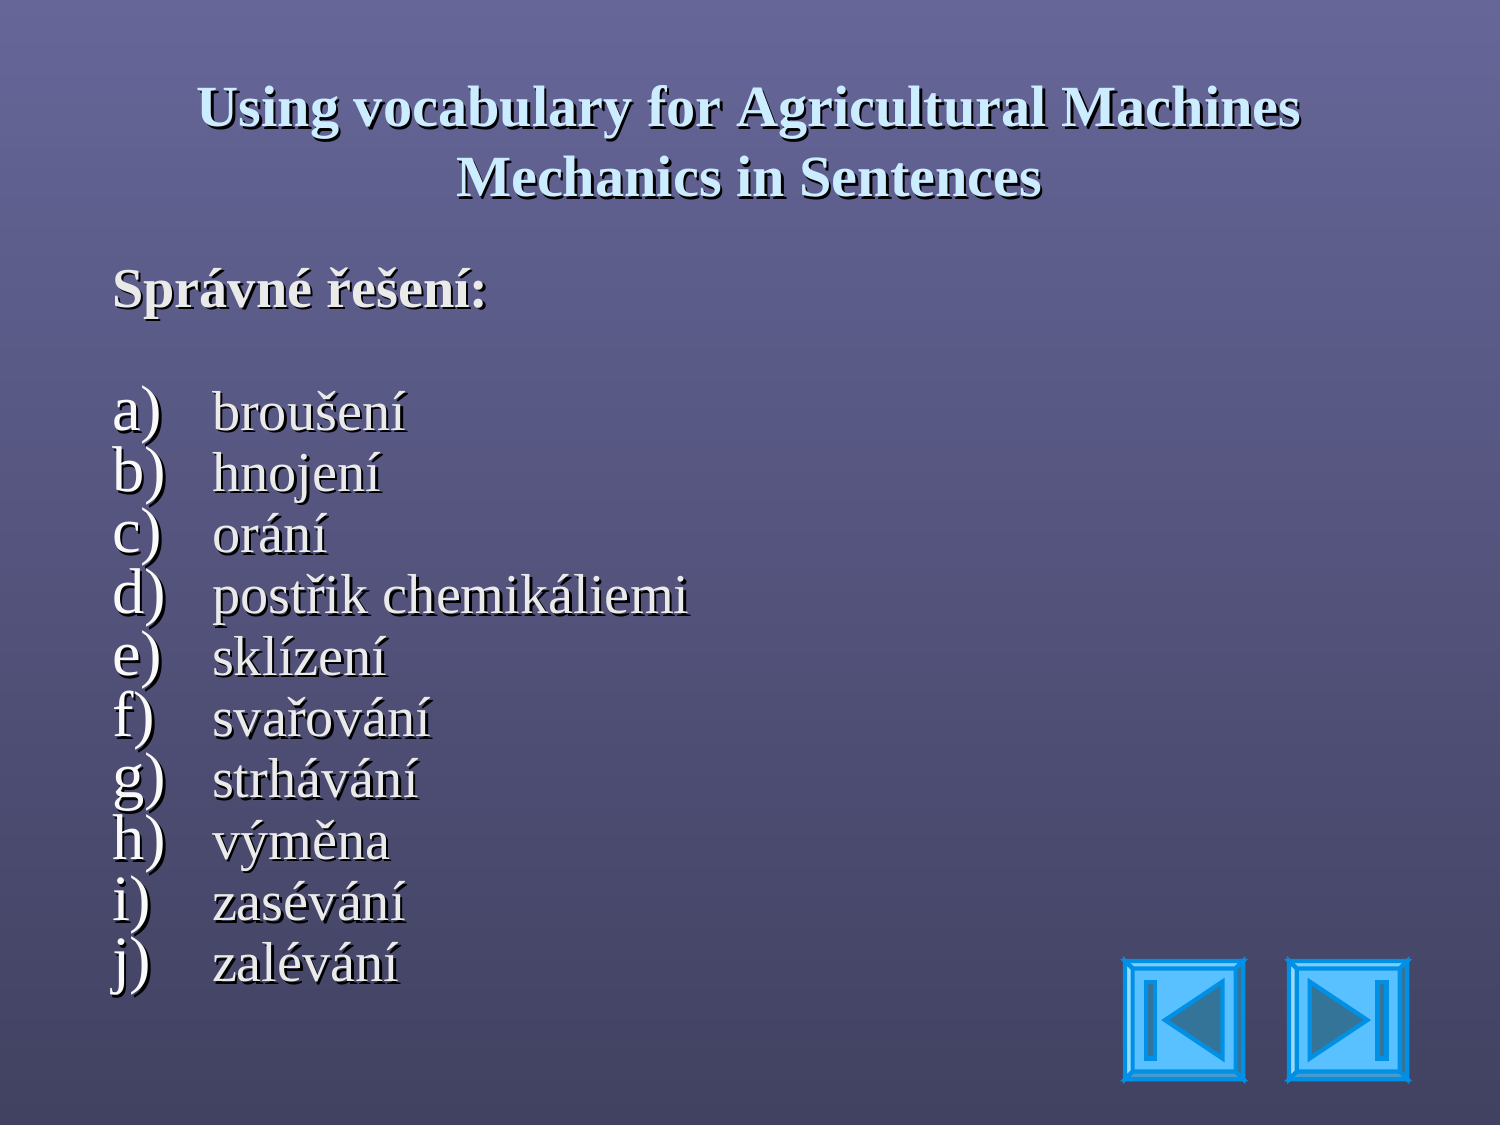

# Using vocabulary for Agricultural Machines Mechanics in Sentences
Správné řešení:
broušení
hnojení
orání
postřik chemikáliemi
sklízení
svařování
strhávání
výměna
zasévání
zalévání